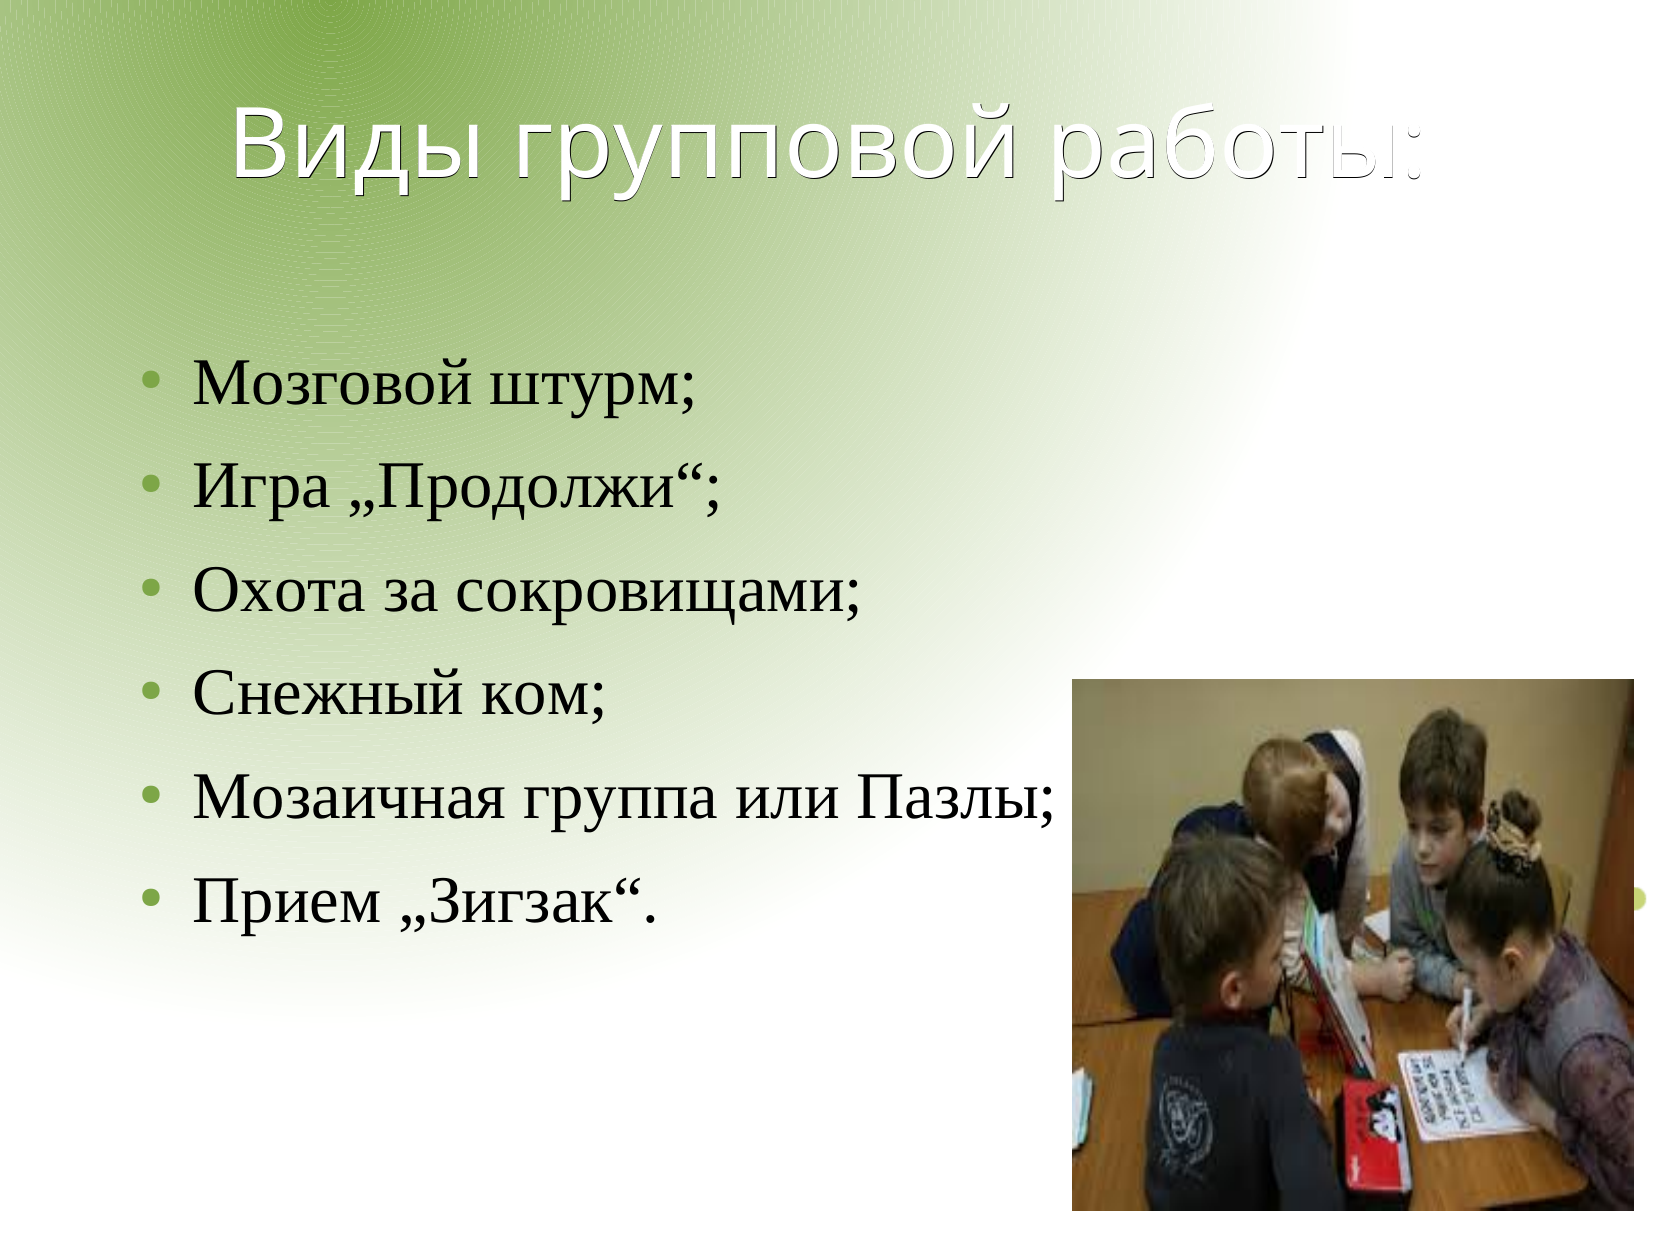

# Виды групповой работы:
Мозговой штурм;
Игра „Продолжи“;
Охота за сокровищами;
Снежный ком;
Мозаичная группа или Пазлы;
Прием „Зигзак“.